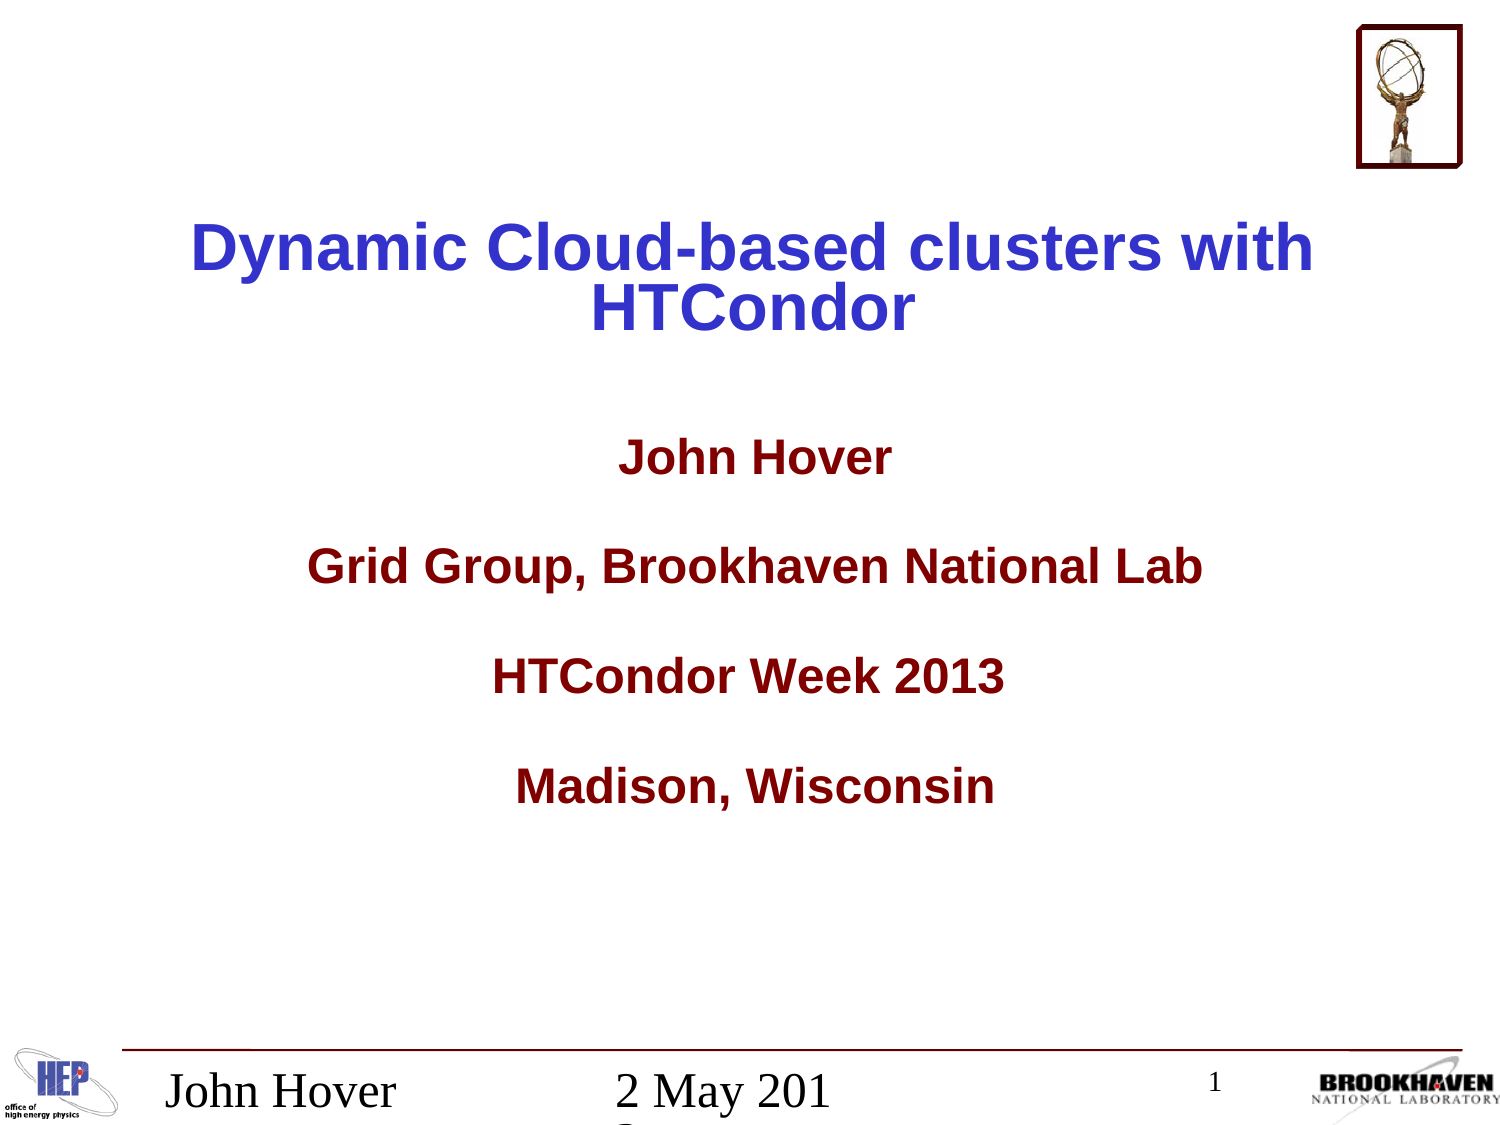

John Hover
Grid Group, Brookhaven National Lab
HTCondor Week 2013
Madison, Wisconsin
Dynamic Cloud-based clusters with HTCondor
2 May 2013
John Hover